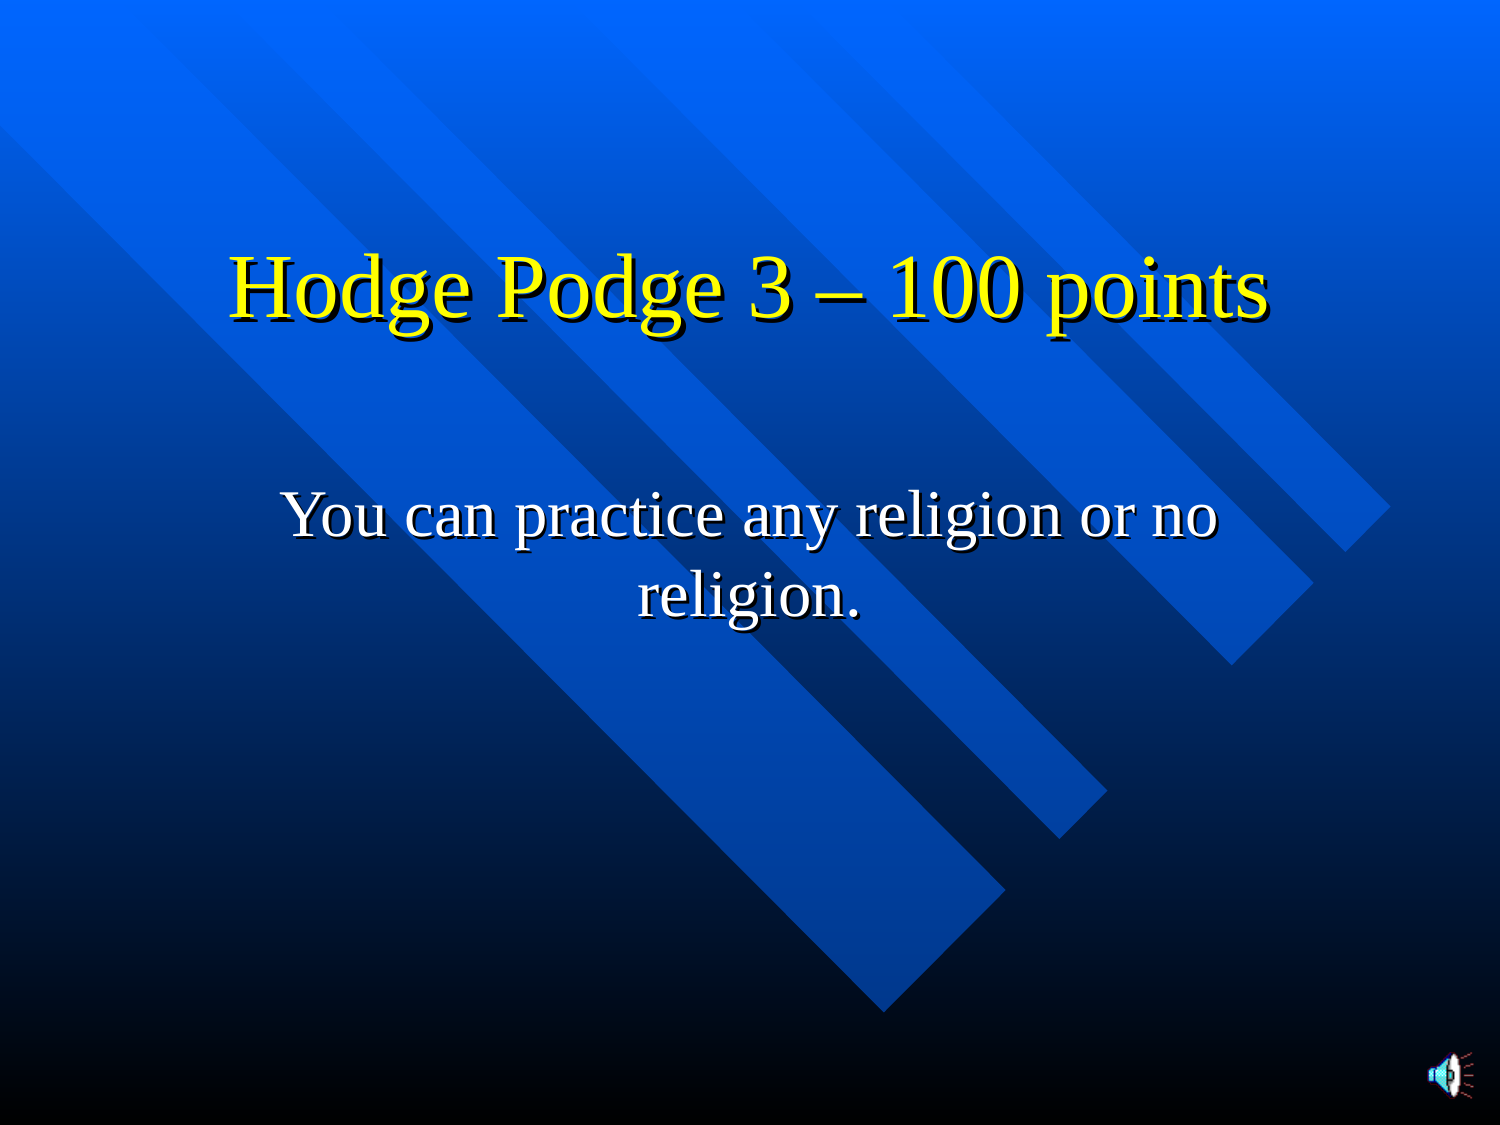

# Hodge Podge 3 – 100 points
You can practice any religion or no religion.